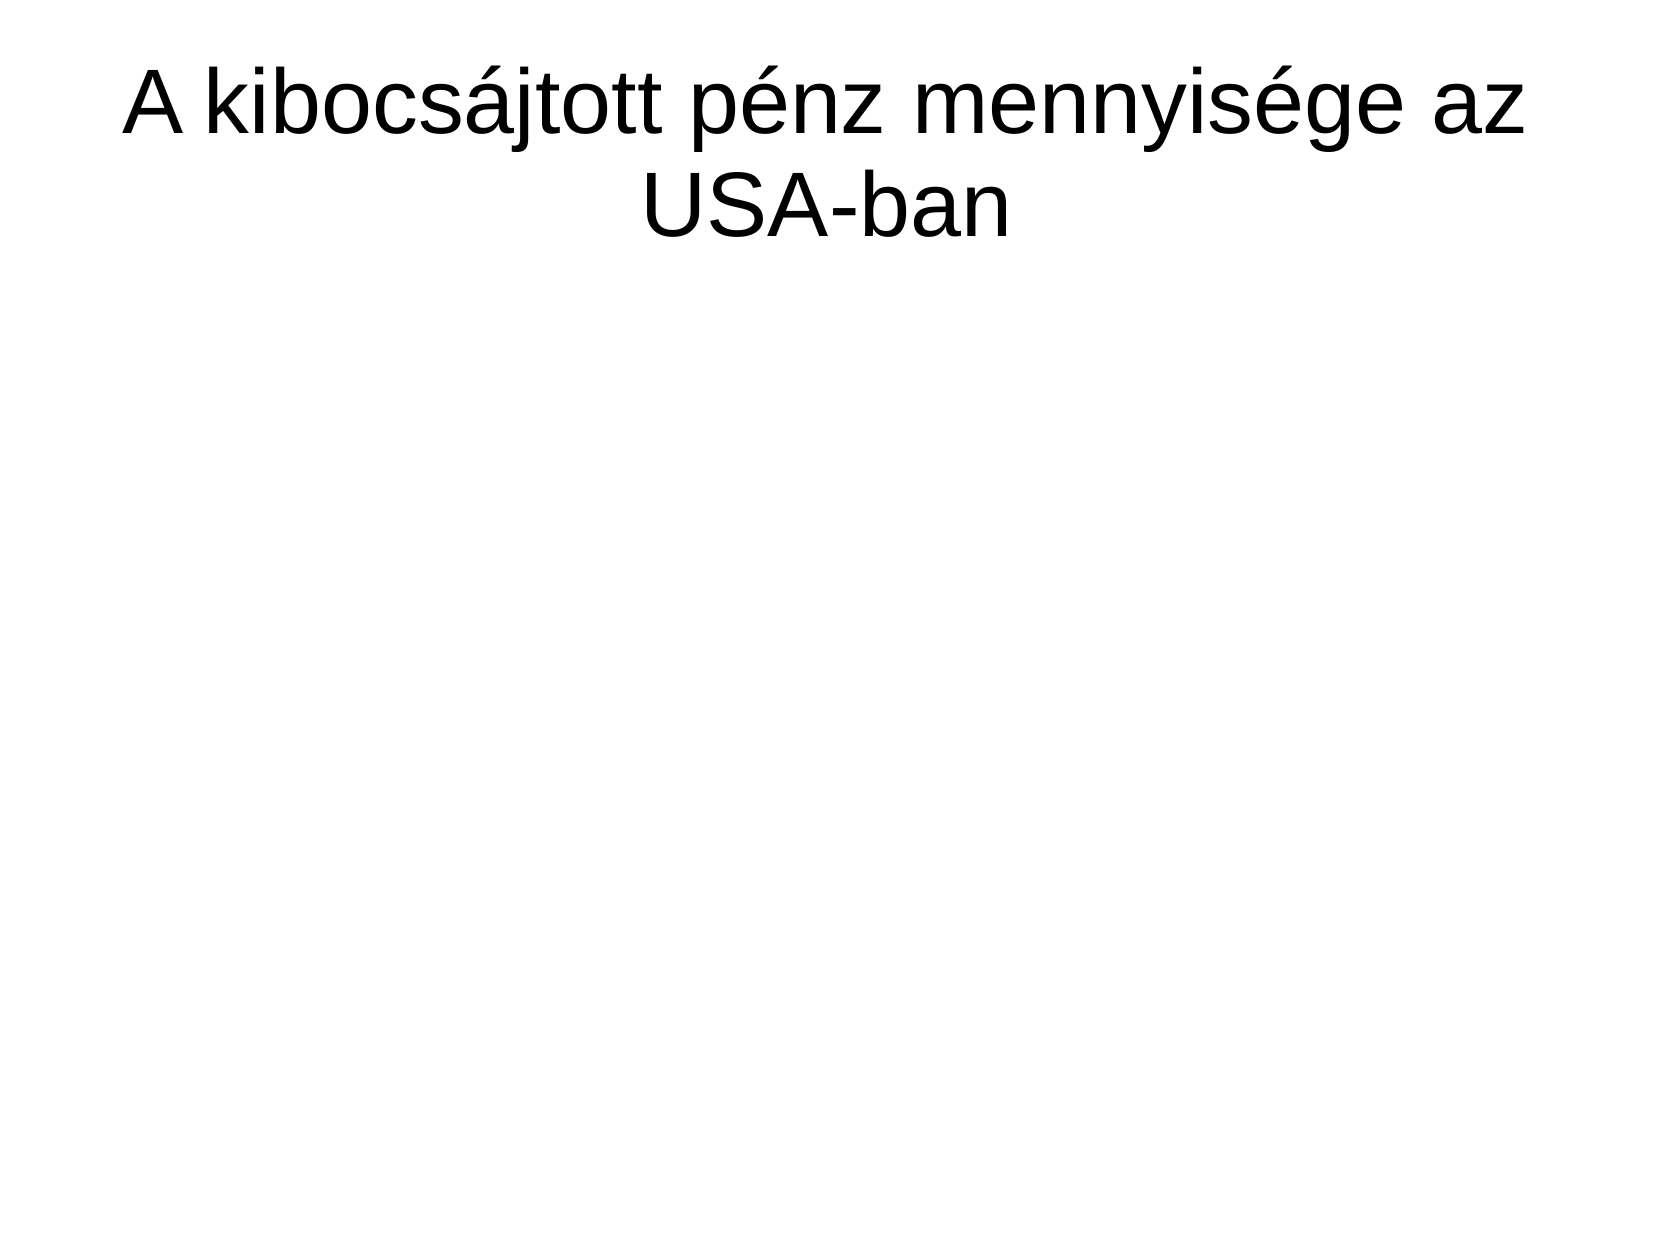

# A kibocsájtott pénz mennyisége az USA-ban